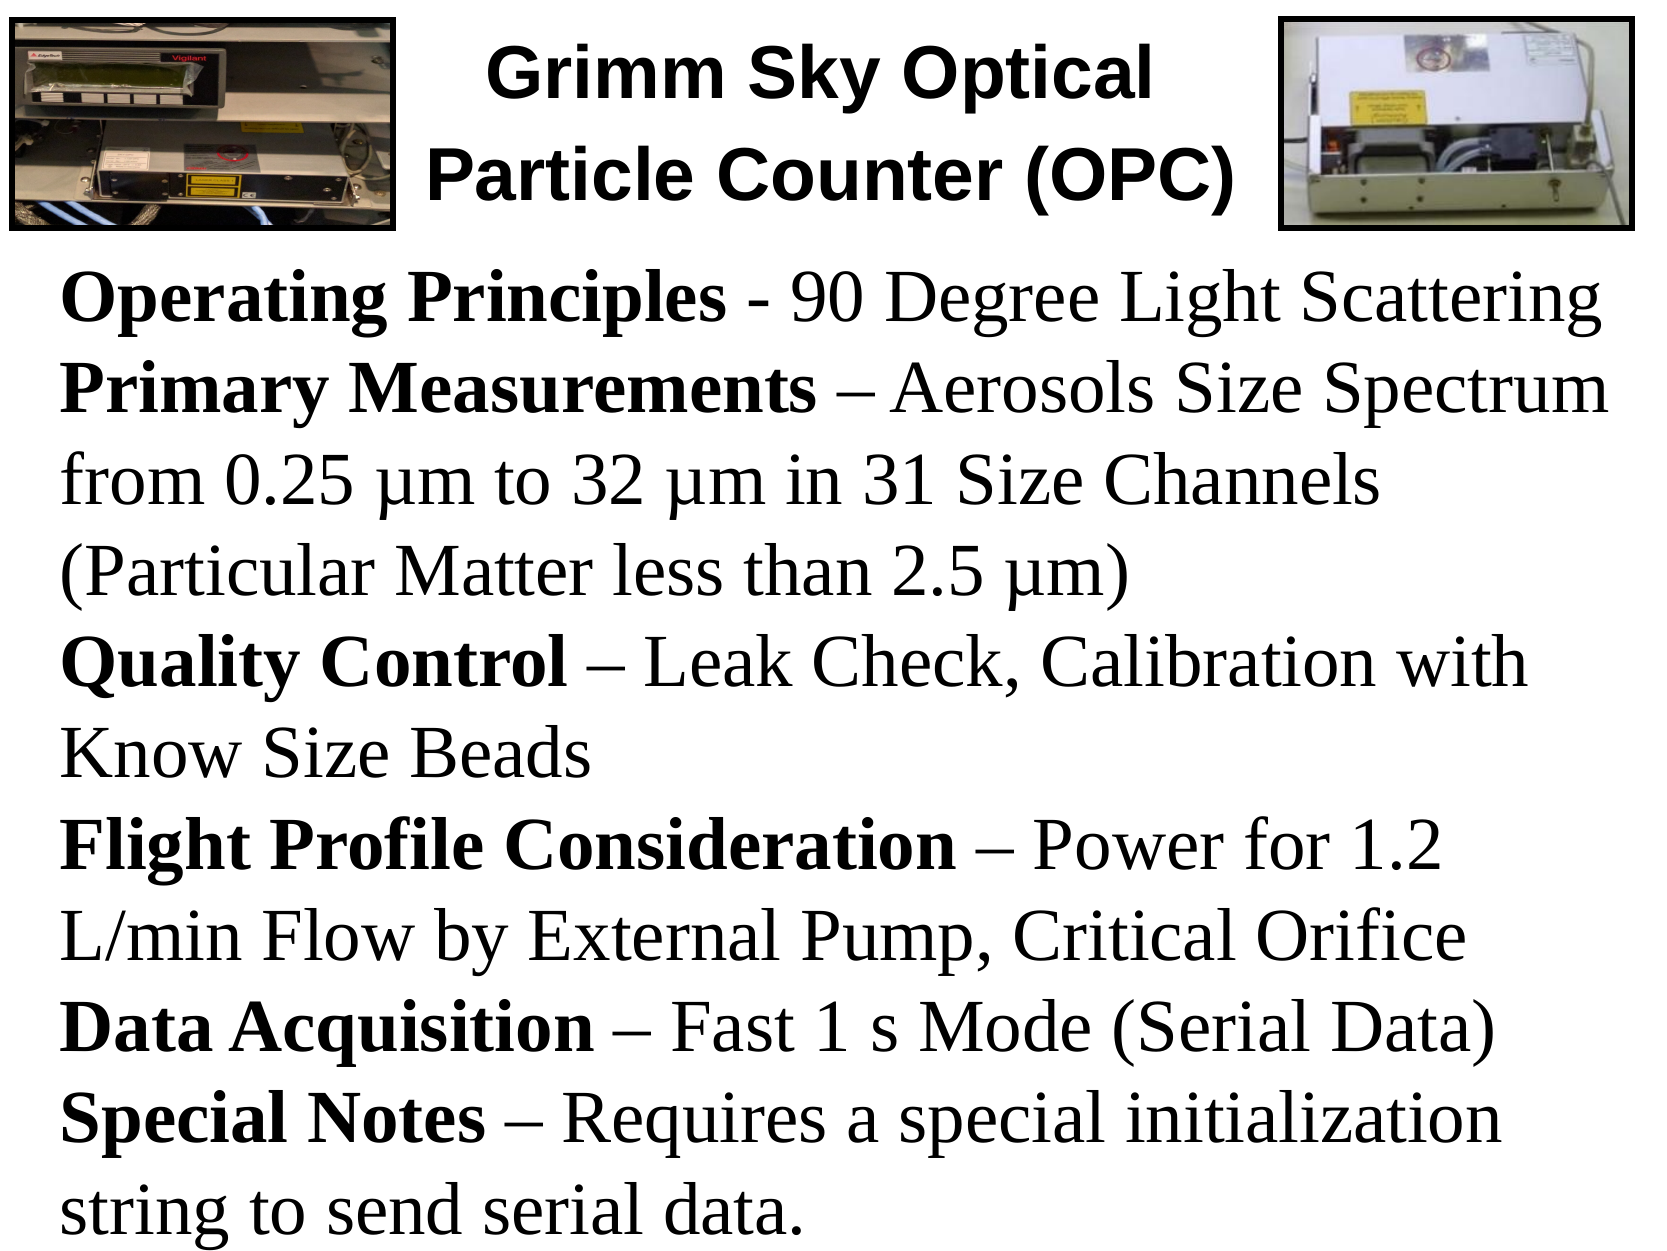

Grimm Sky Optical
Particle Counter (OPC)
# Operating Principles - 90 Degree Light Scattering Primary Measurements – Aerosols Size Spectrum from 0.25 µm to 32 µm in 31 Size Channels (Particular Matter less than 2.5 µm) Quality Control – Leak Check, Calibration with Know Size Beads Flight Profile Consideration – Power for 1.2 L/min Flow by External Pump, Critical Orifice Data Acquisition – Fast 1 s Mode (Serial Data) Special Notes – Requires a special initialization string to send serial data.